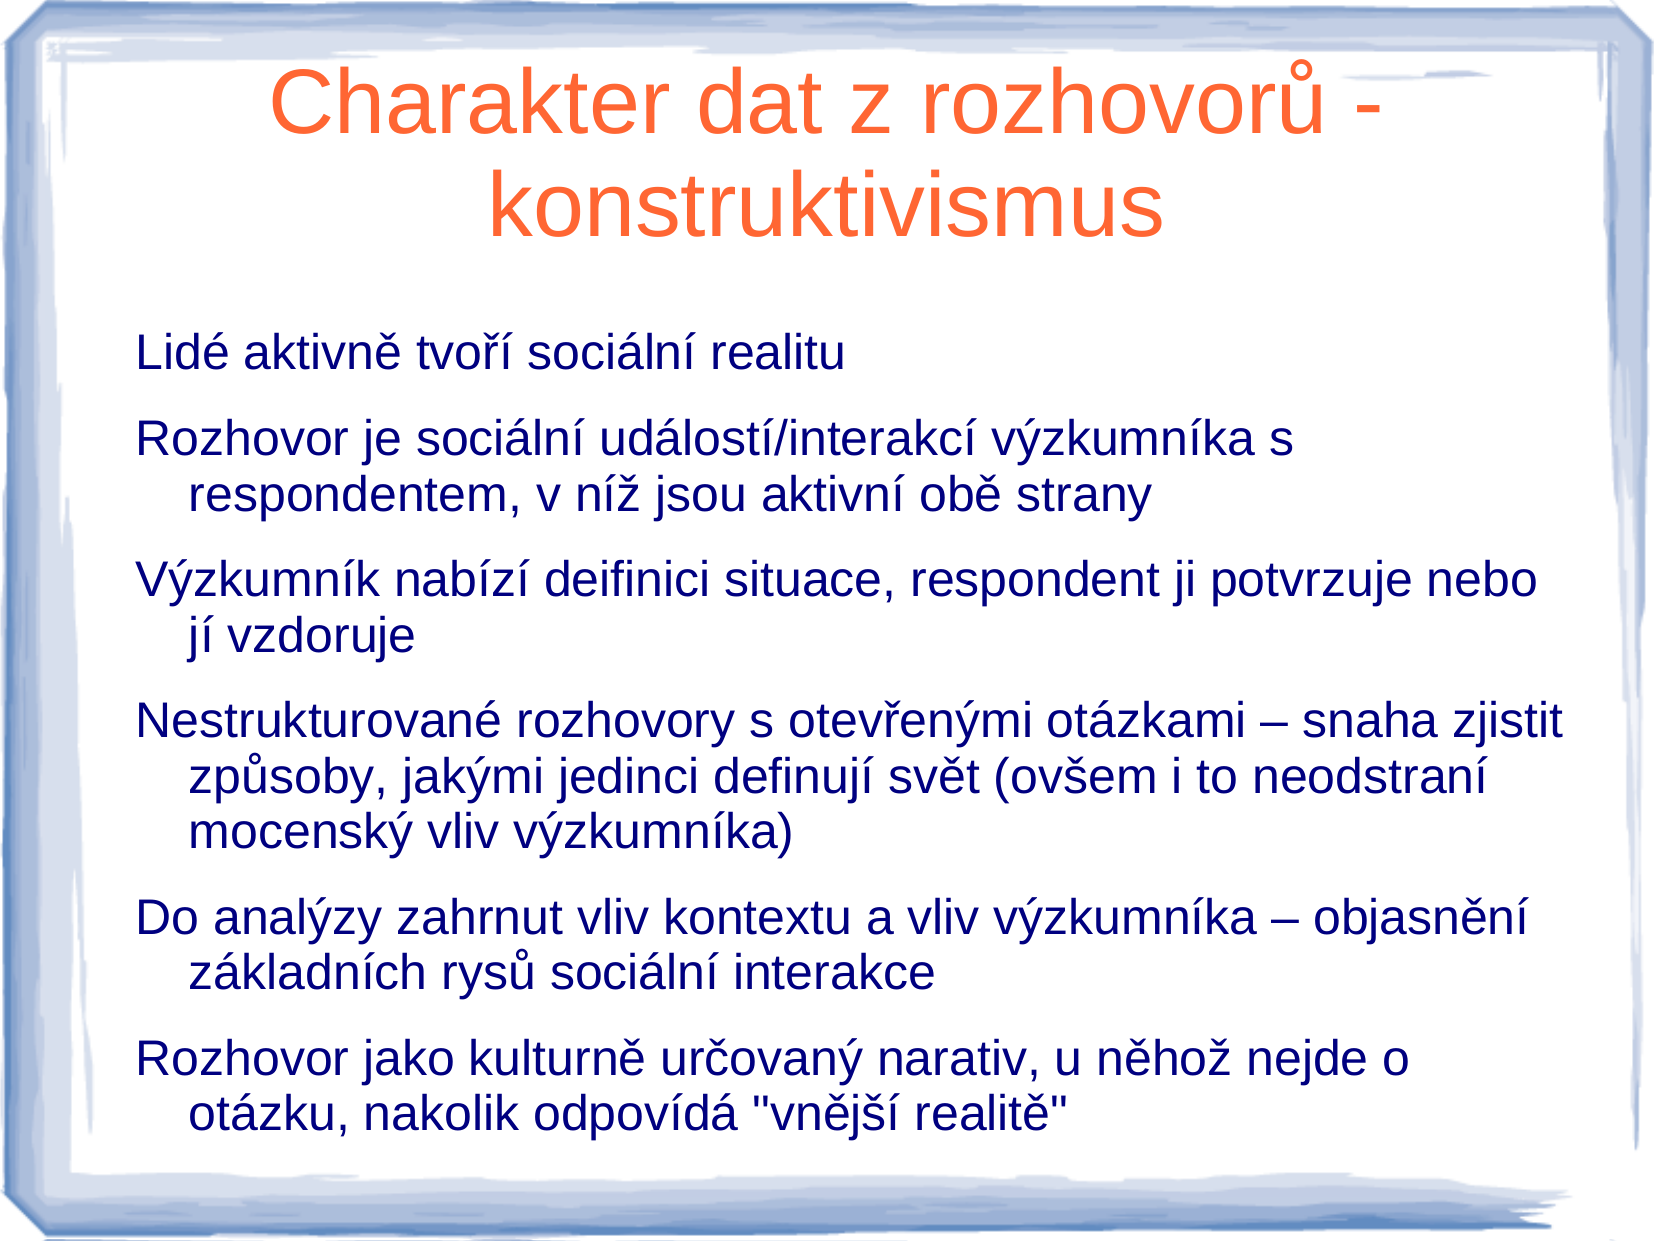

# Charakter dat z rozhovorů - konstruktivismus
Lidé aktivně tvoří sociální realitu
Rozhovor je sociální událostí/interakcí výzkumníka s respondentem, v níž jsou aktivní obě strany
Výzkumník nabízí deifinici situace, respondent ji potvrzuje nebo jí vzdoruje
Nestrukturované rozhovory s otevřenými otázkami – snaha zjistit způsoby, jakými jedinci definují svět (ovšem i to neodstraní mocenský vliv výzkumníka)
Do analýzy zahrnut vliv kontextu a vliv výzkumníka – objasnění základních rysů sociální interakce
Rozhovor jako kulturně určovaný narativ, u něhož nejde o otázku, nakolik odpovídá "vnější realitě"